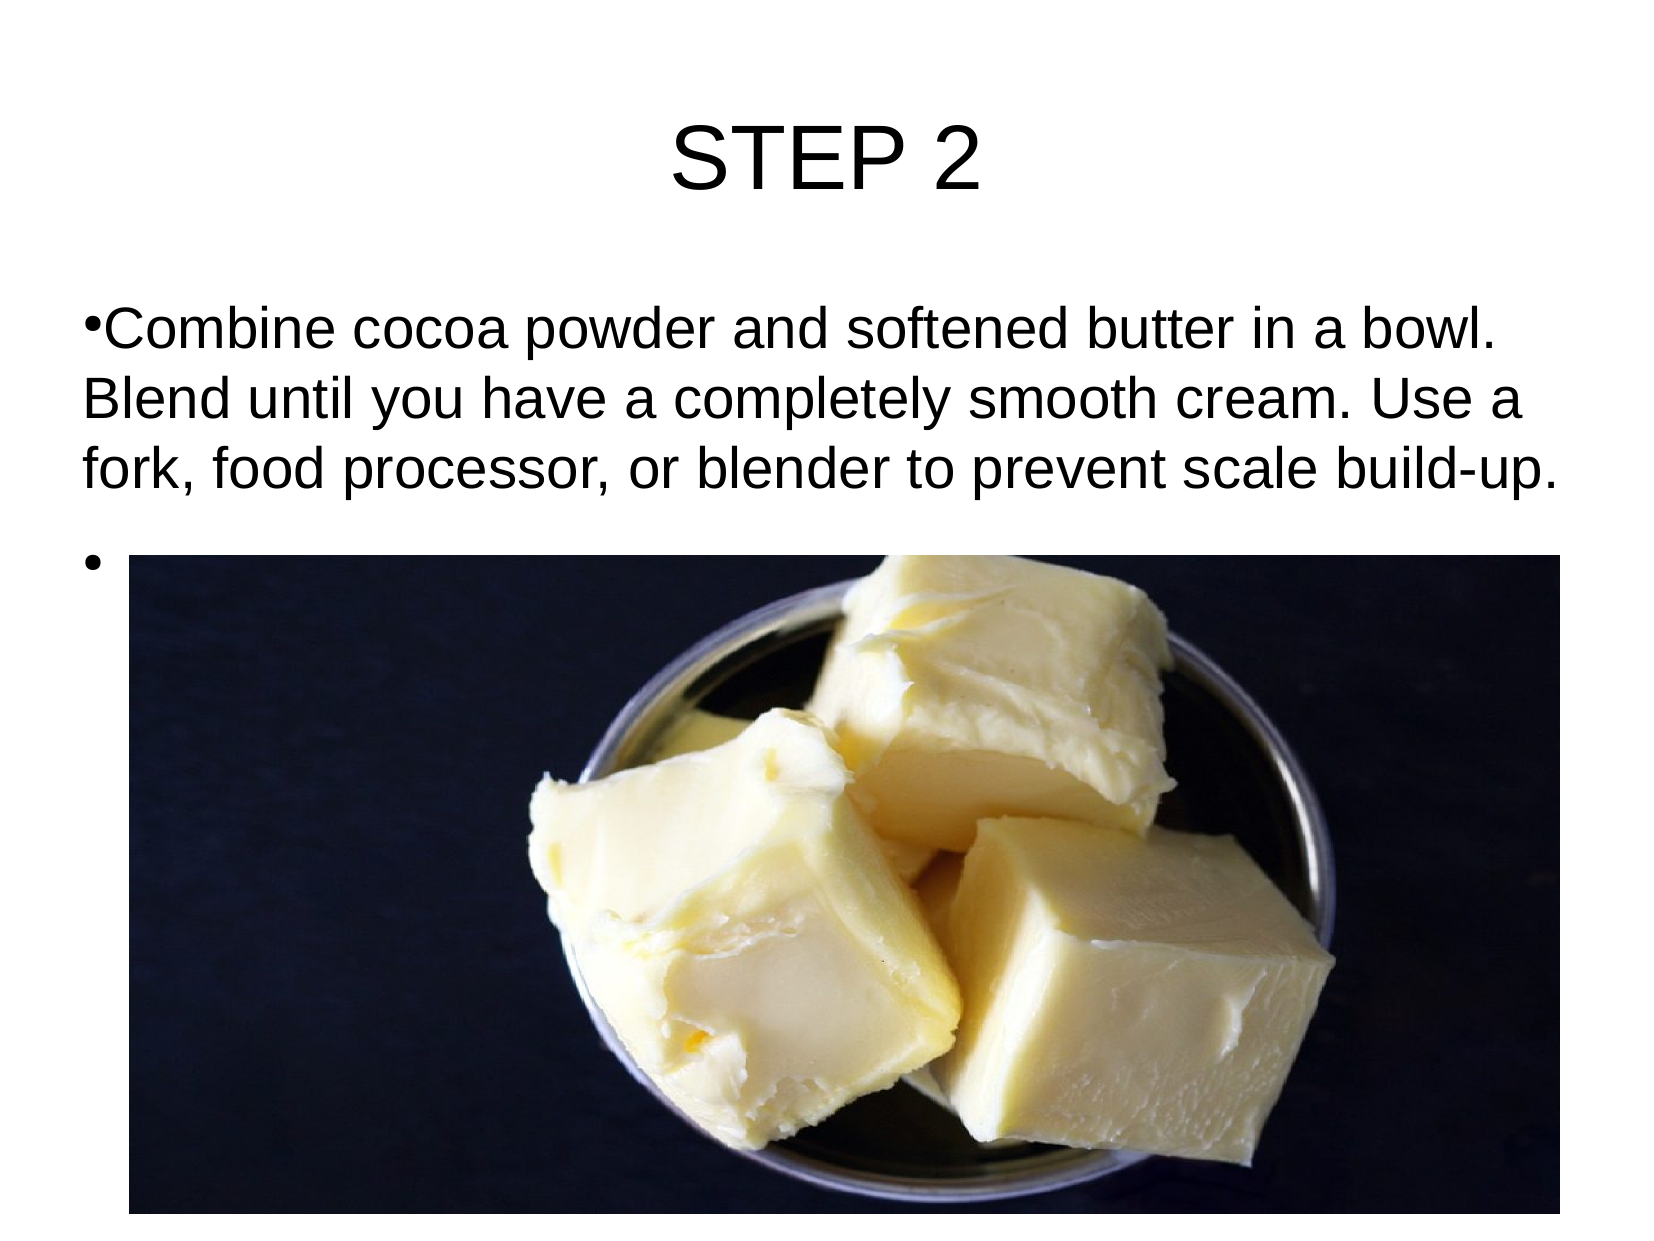

# STEP 2
Combine cocoa powder and softened butter in a bowl. Blend until you have a completely smooth cream. Use a fork, food processor, or blender to prevent scale build-up.